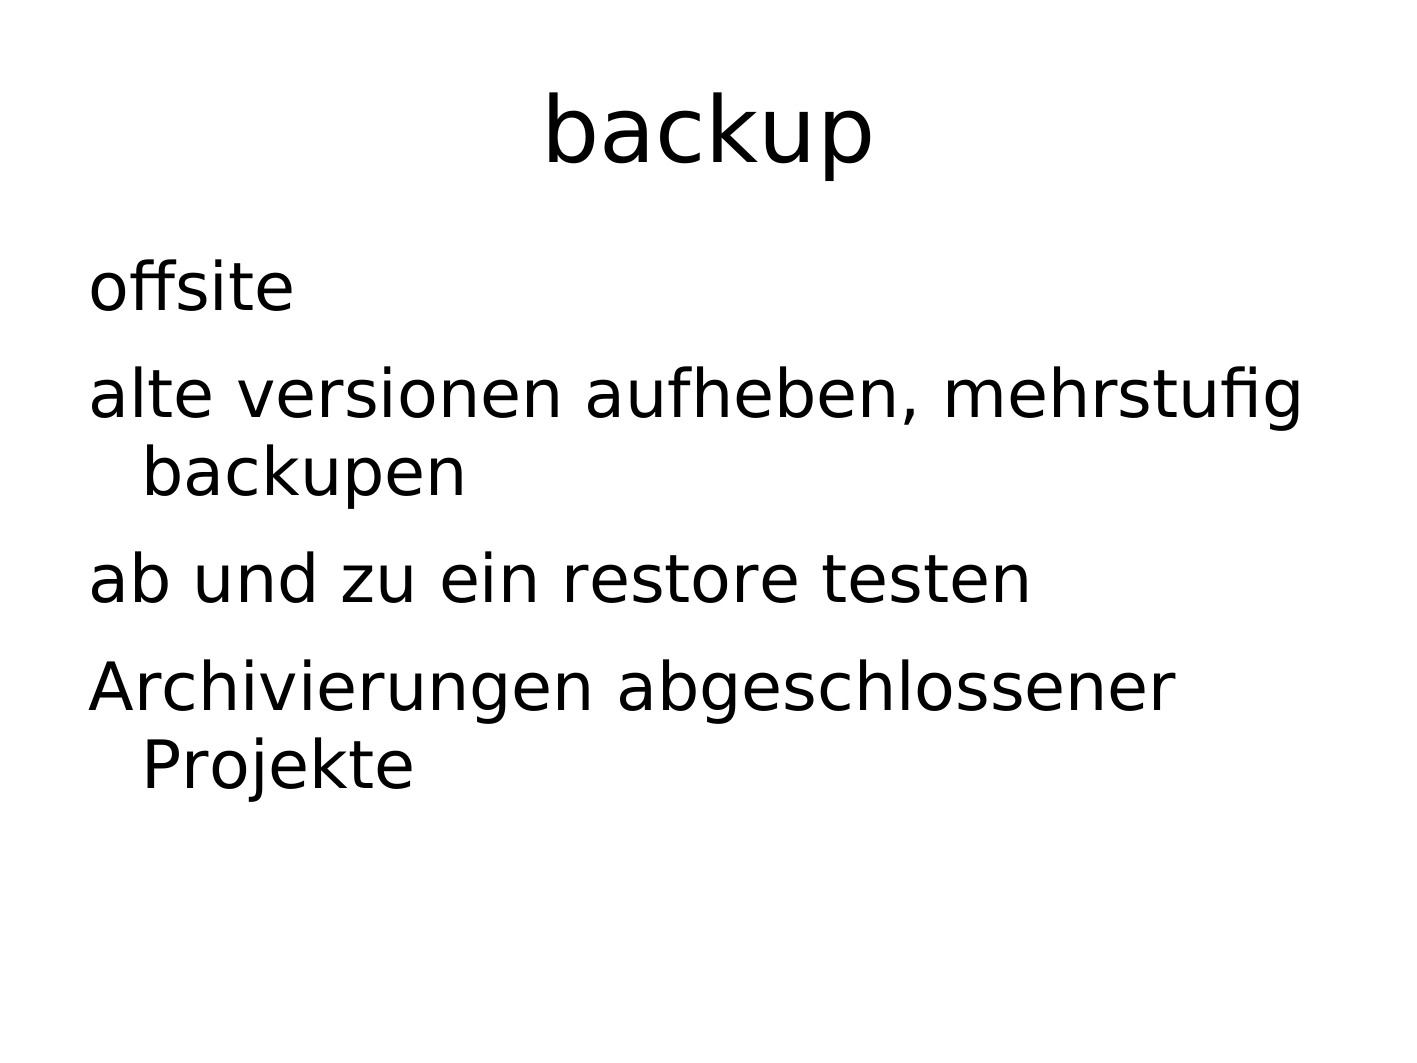

# backup
offsite
alte versionen aufheben, mehrstufig backupen
ab und zu ein restore testen
Archivierungen abgeschlossener Projekte